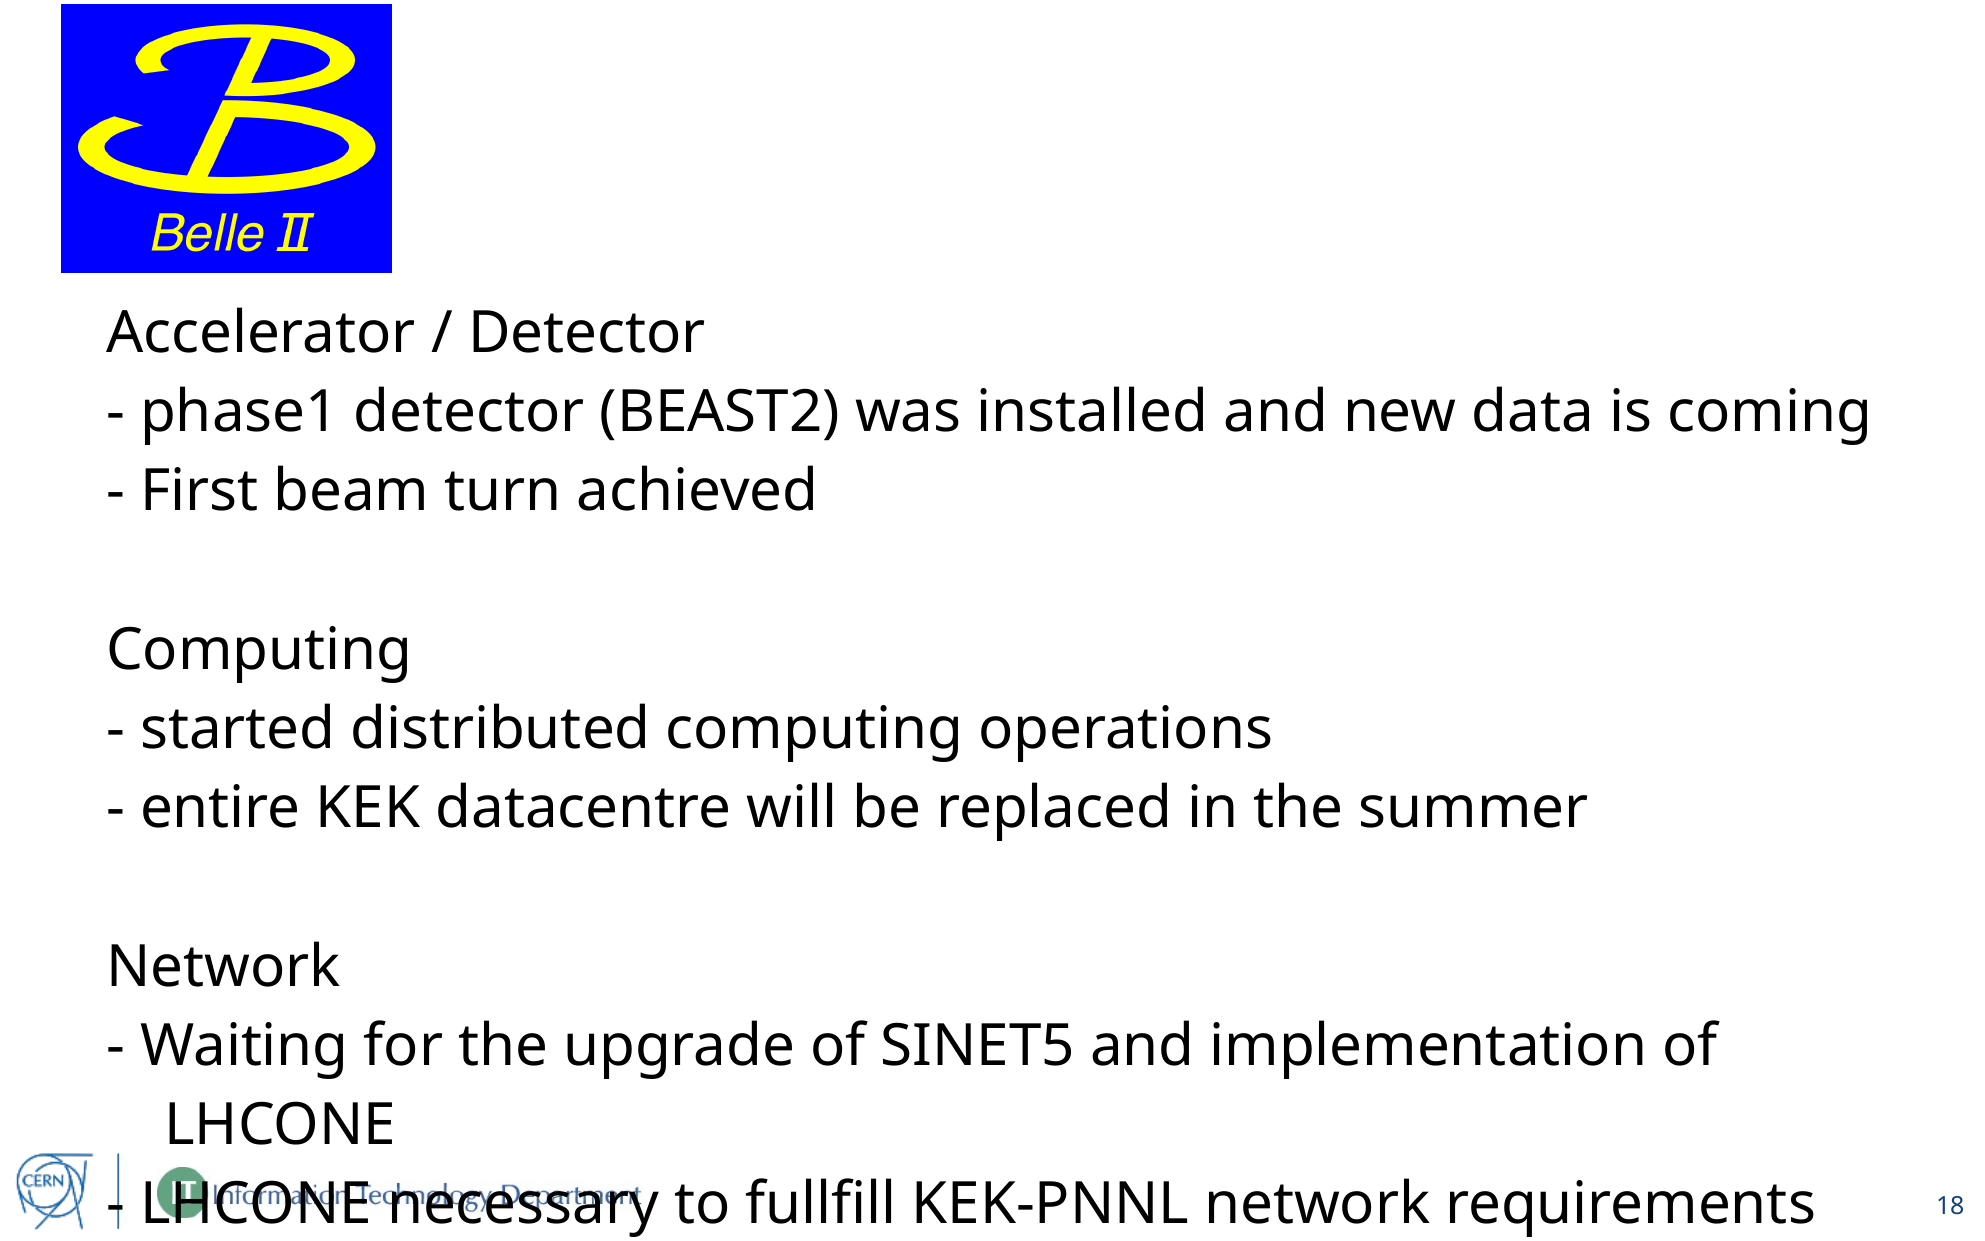

Accelerator / Detector
- phase1 detector (BEAST2) was installed and new data is coming
- First beam turn achieved
Computing
- started distributed computing operations
- entire KEK datacentre will be replaced in the summer
Network
- Waiting for the upgrade of SINET5 and implementation of LHCONE
- LHCONE necessary to fullfill KEK-PNNL network requirements